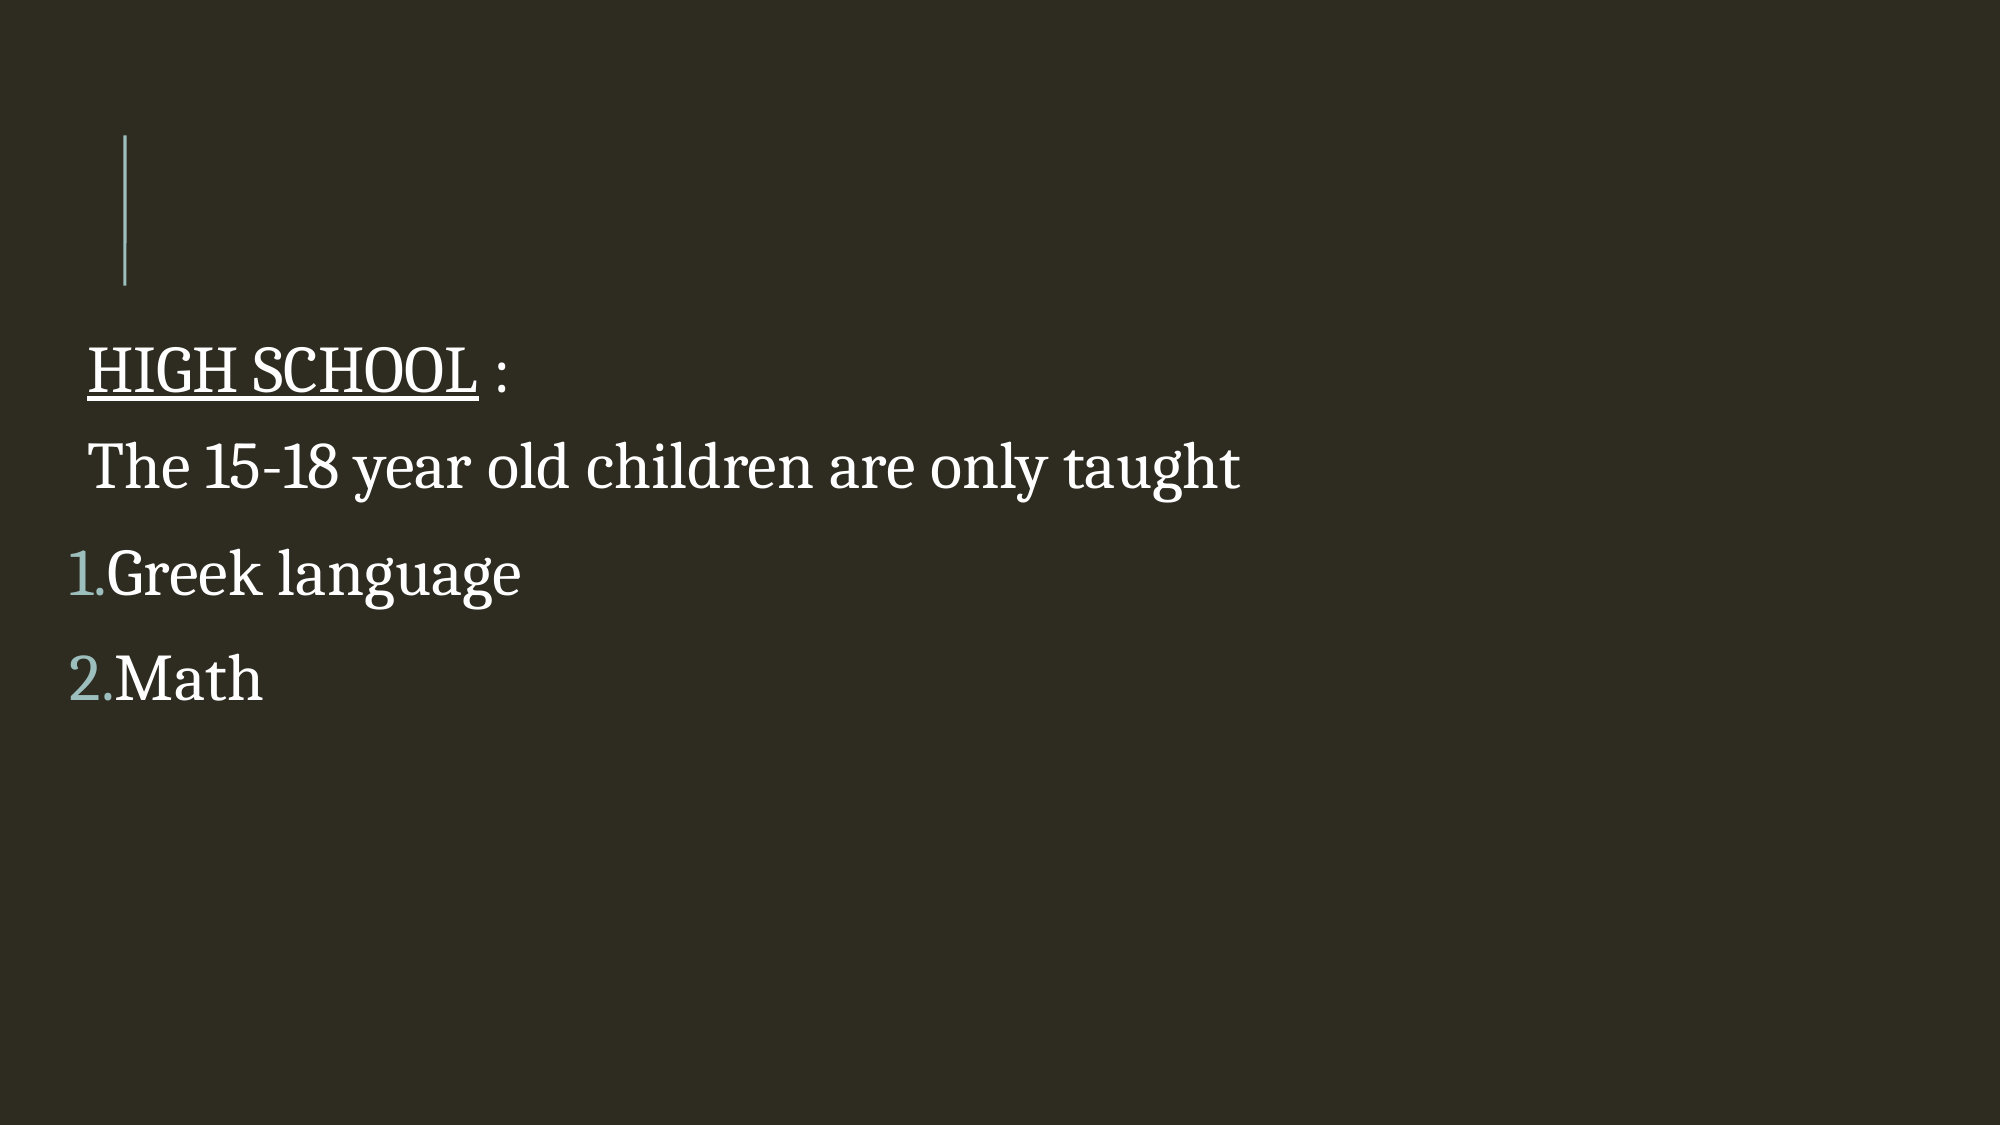

# HIGH SCHOOL :
The 15-18 year old children are only taught
Greek language
Math